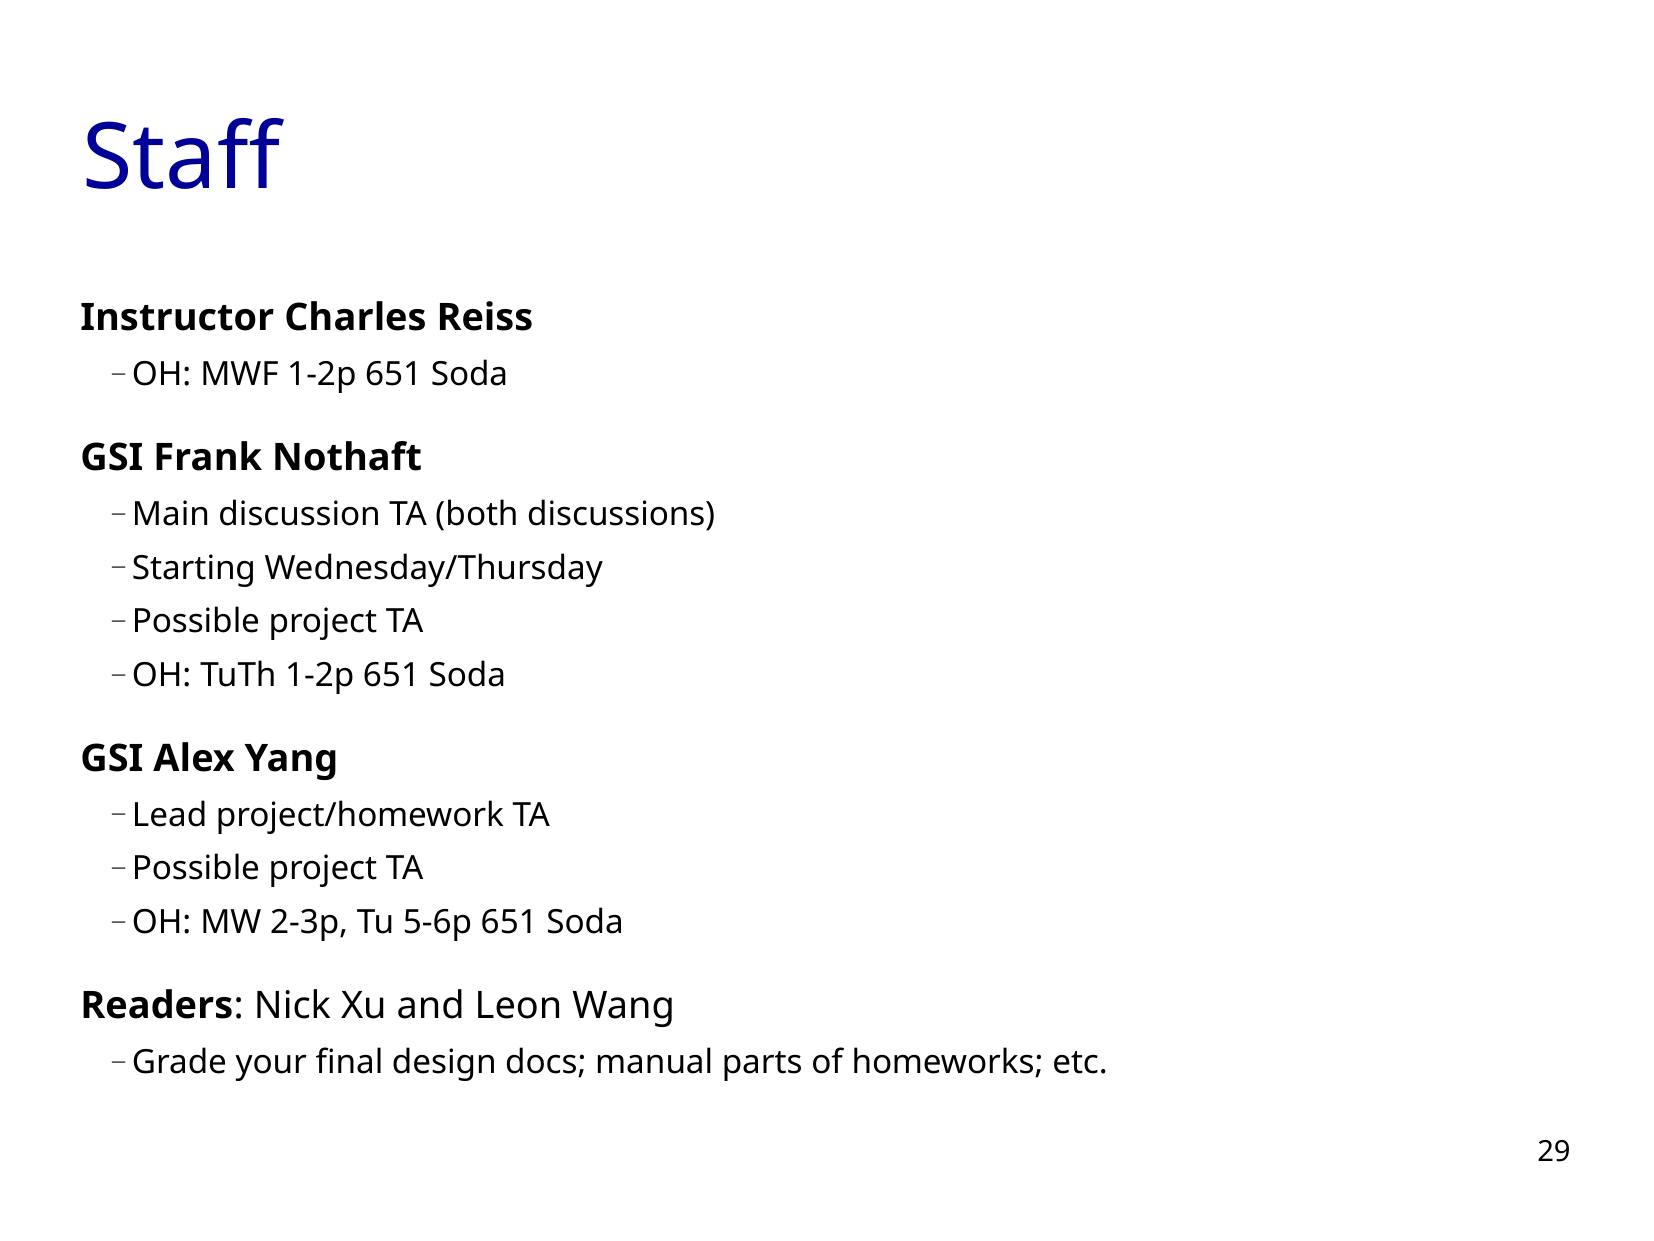

# Staff
Instructor Charles Reiss
OH: MWF 1-2p 651 Soda
GSI Frank Nothaft
Main discussion TA (both discussions)
Starting Wednesday/Thursday
Possible project TA
OH: TuTh 1-2p 651 Soda
GSI Alex Yang
Lead project/homework TA
Possible project TA
OH: MW 2-3p, Tu 5-6p 651 Soda
Readers: Nick Xu and Leon Wang
Grade your final design docs; manual parts of homeworks; etc.
29